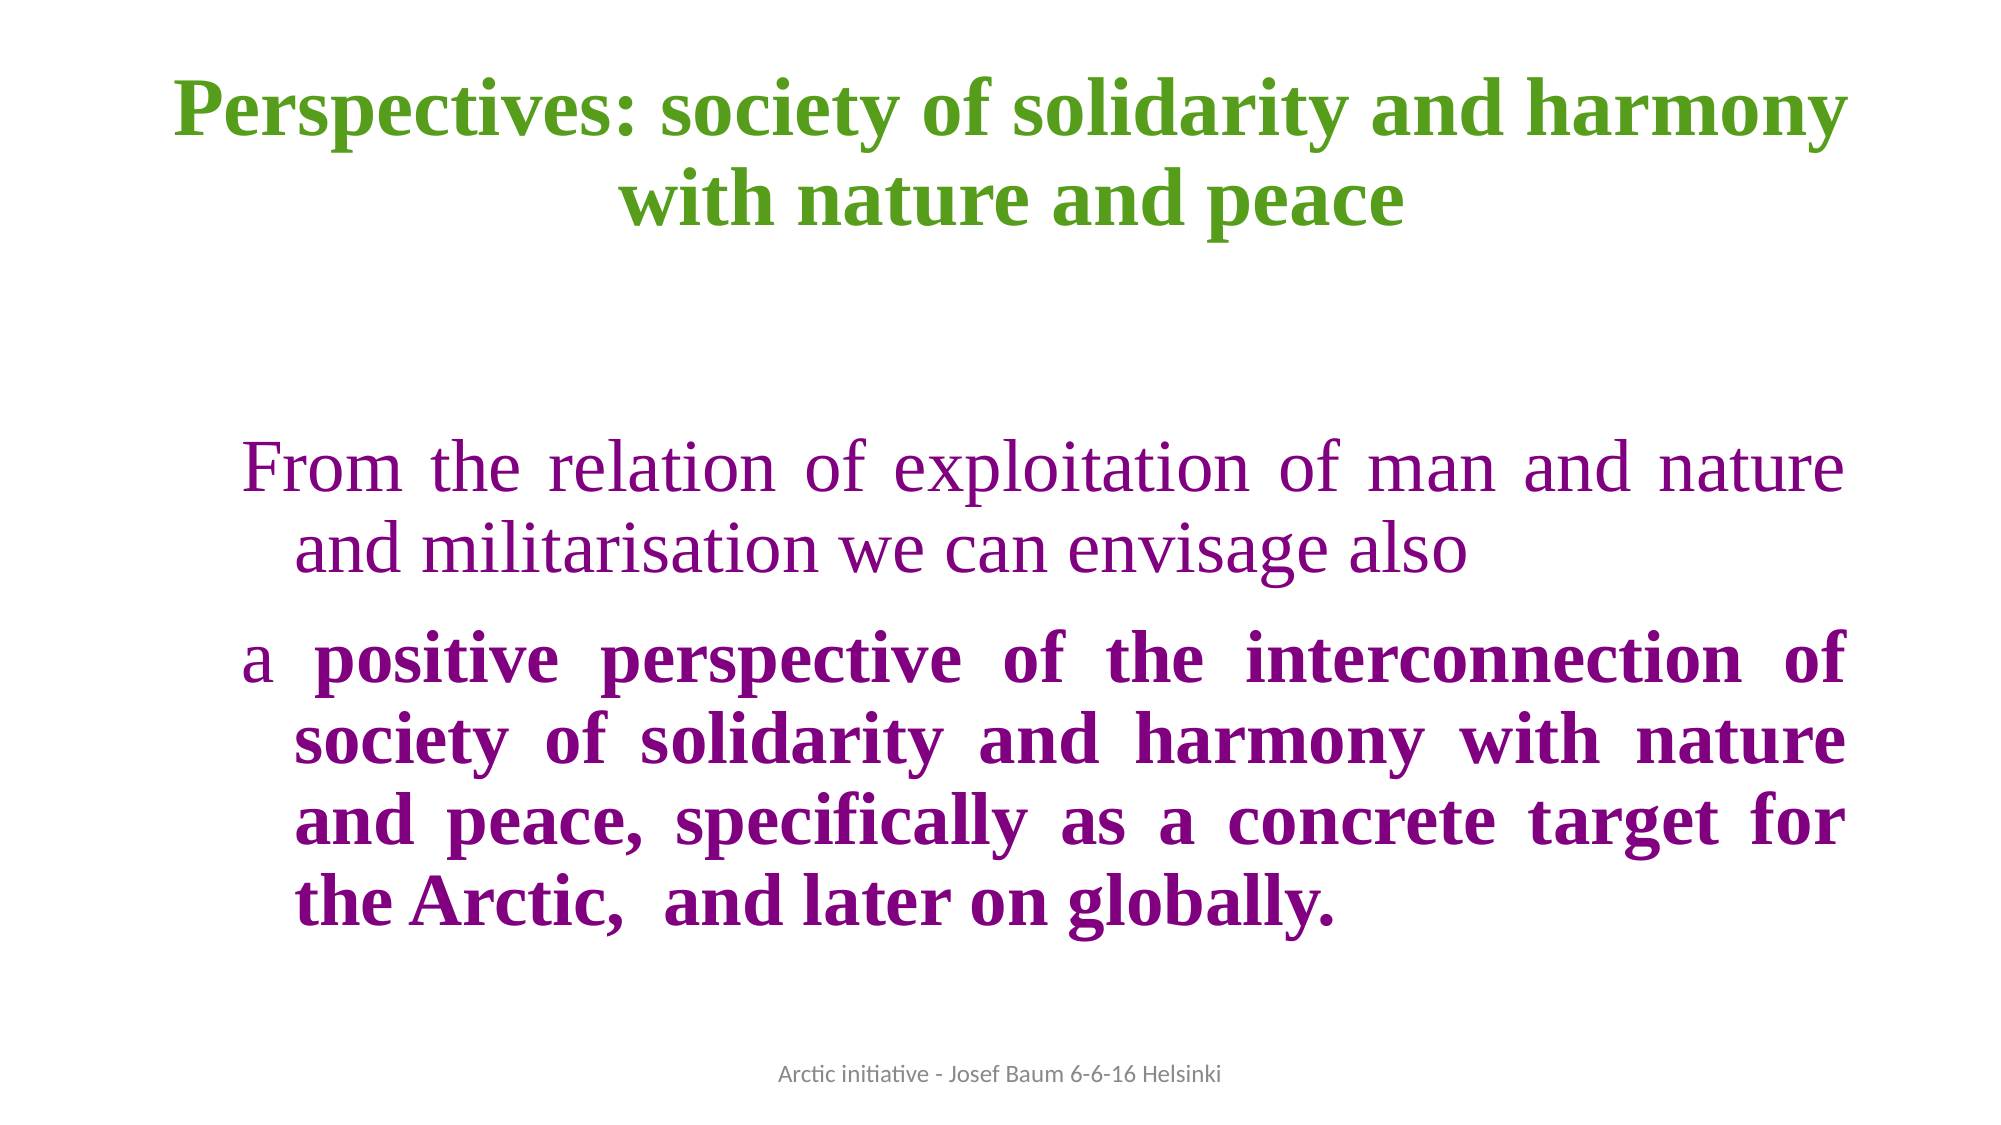

# Perspectives: society of solidarity and harmony with nature and peace
From the relation of exploitation of man and nature and militarisation we can envisage also
a positive perspective of the interconnection of society of solidarity and harmony with nature and peace, specifically as a concrete target for the Arctic, and later on globally.
Arctic initiative - Josef Baum 6-6-16 Helsinki